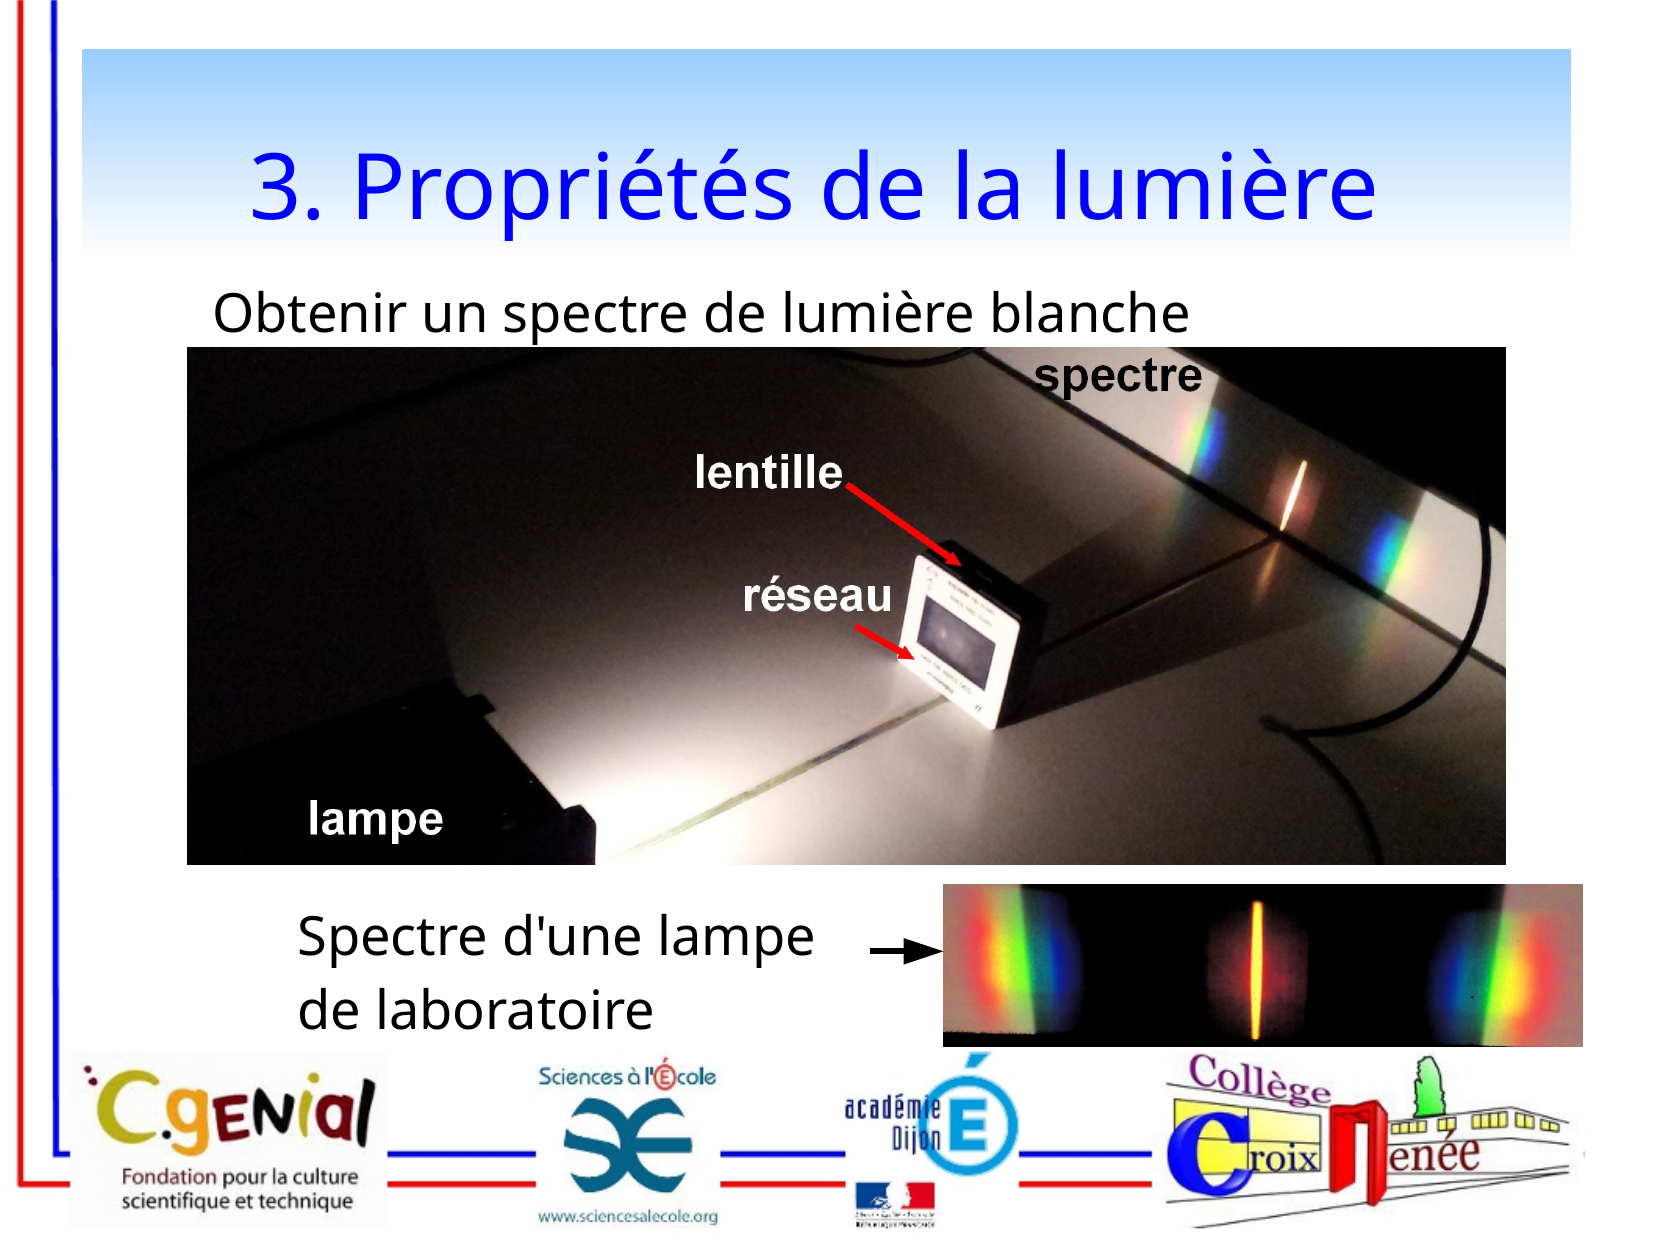

# 3. Propriétés de la lumière
Obtenir un spectre de lumière blanche
Spectre d'une lampe
de laboratoire